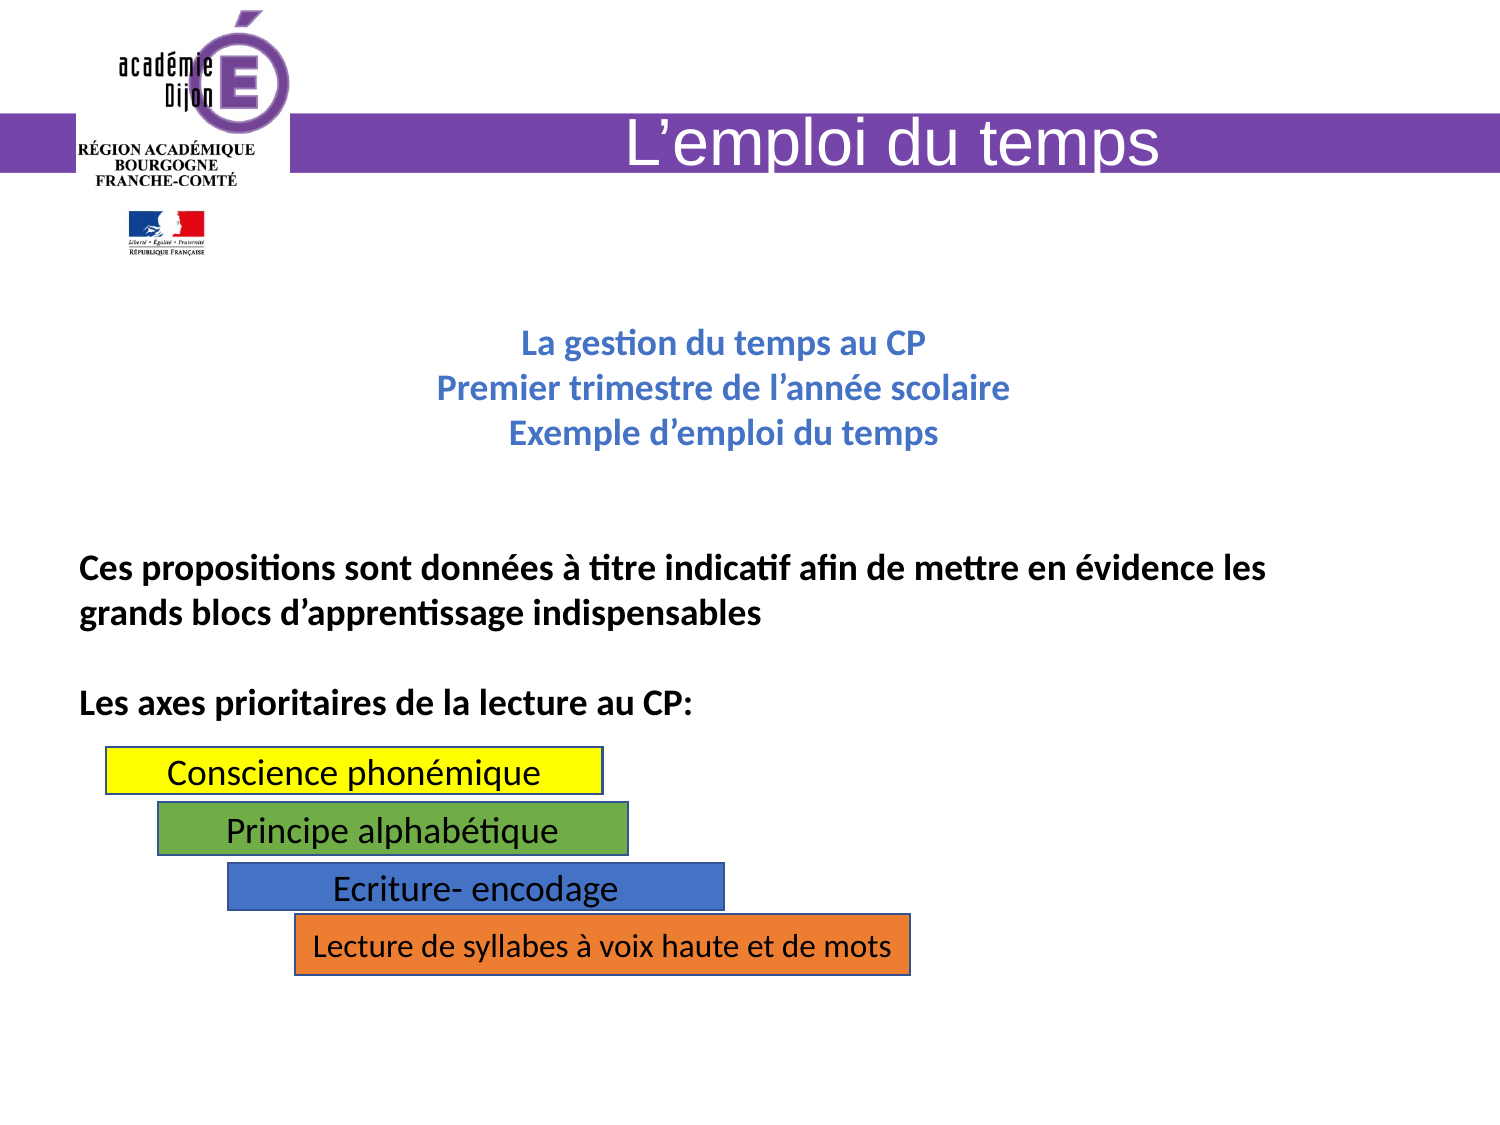

# L’emploi du temps
La gestion du temps au CP
Premier trimestre de l’année scolaire
Exemple d’emploi du temps
Ces propositions sont données à titre indicatif afin de mettre en évidence les grands blocs d’apprentissage indispensables
Les axes prioritaires de la lecture au CP:
Conscience phonémique
Principe alphabétique
Ecriture- encodage
Lecture de syllabes à voix haute et de mots